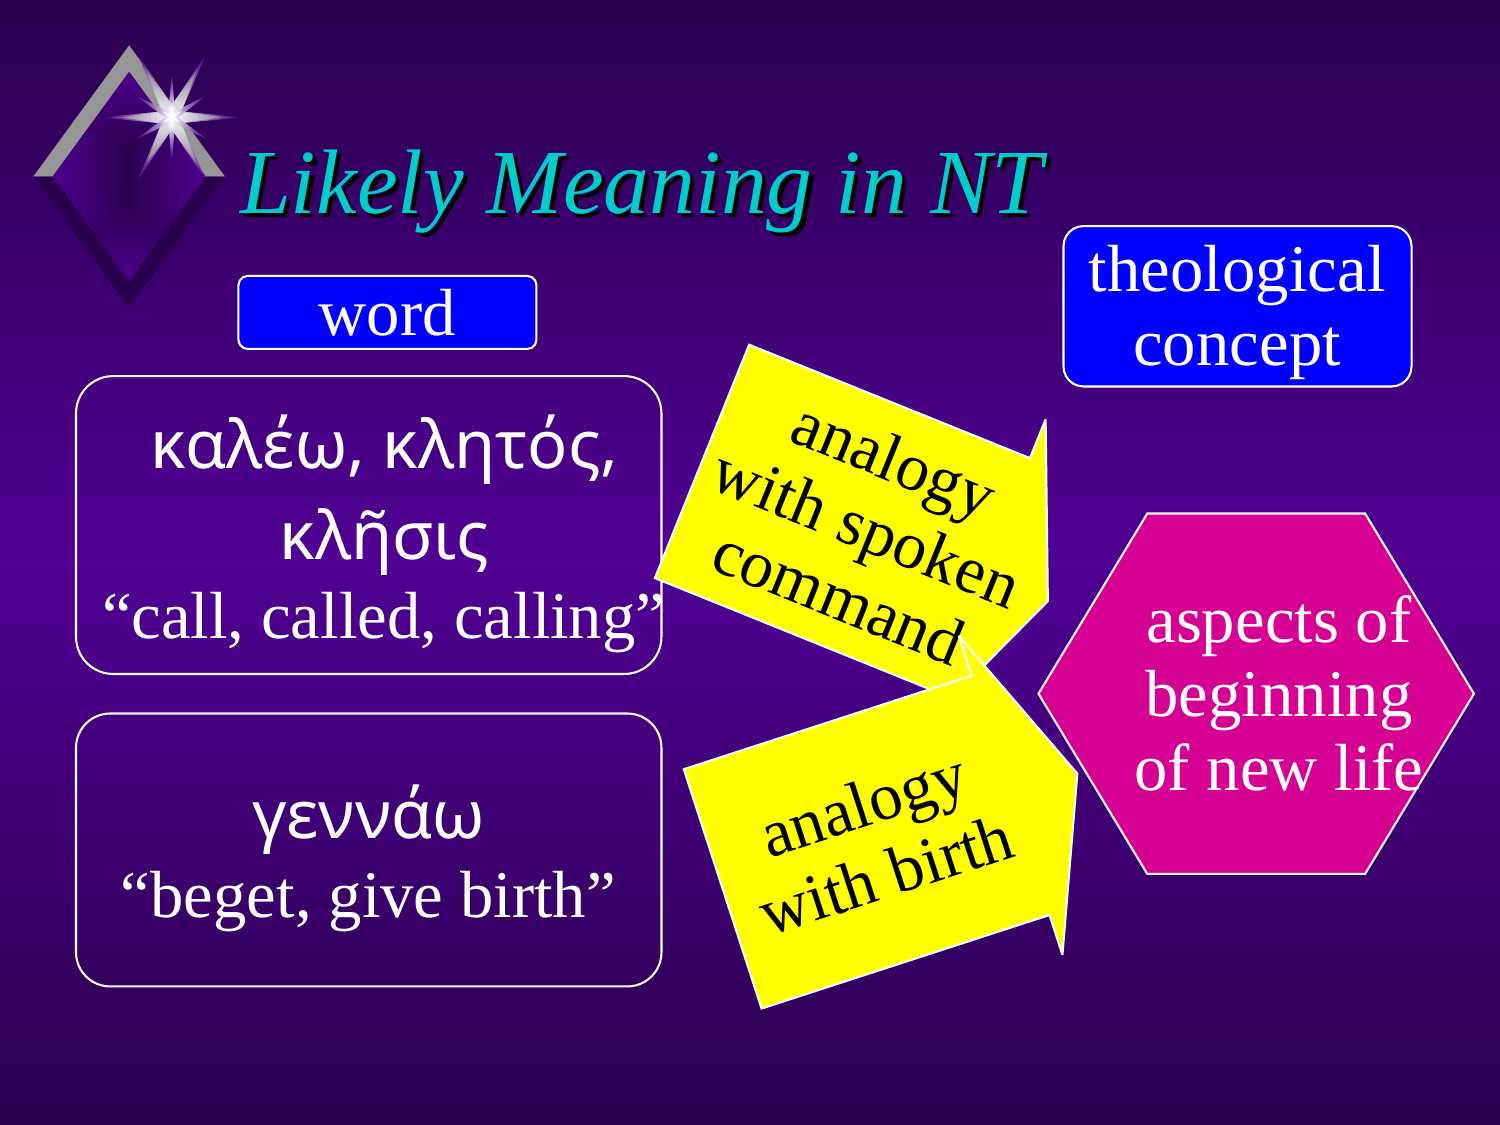

# Likely Meaning in NT
theological
concept
word
analogy
with spoken
command
καλέω, κλητός,
κλῆσις
“call, called, calling”
aspects of
beginning
of new life
analogy
with birth
γεννάω
“beget, give birth”